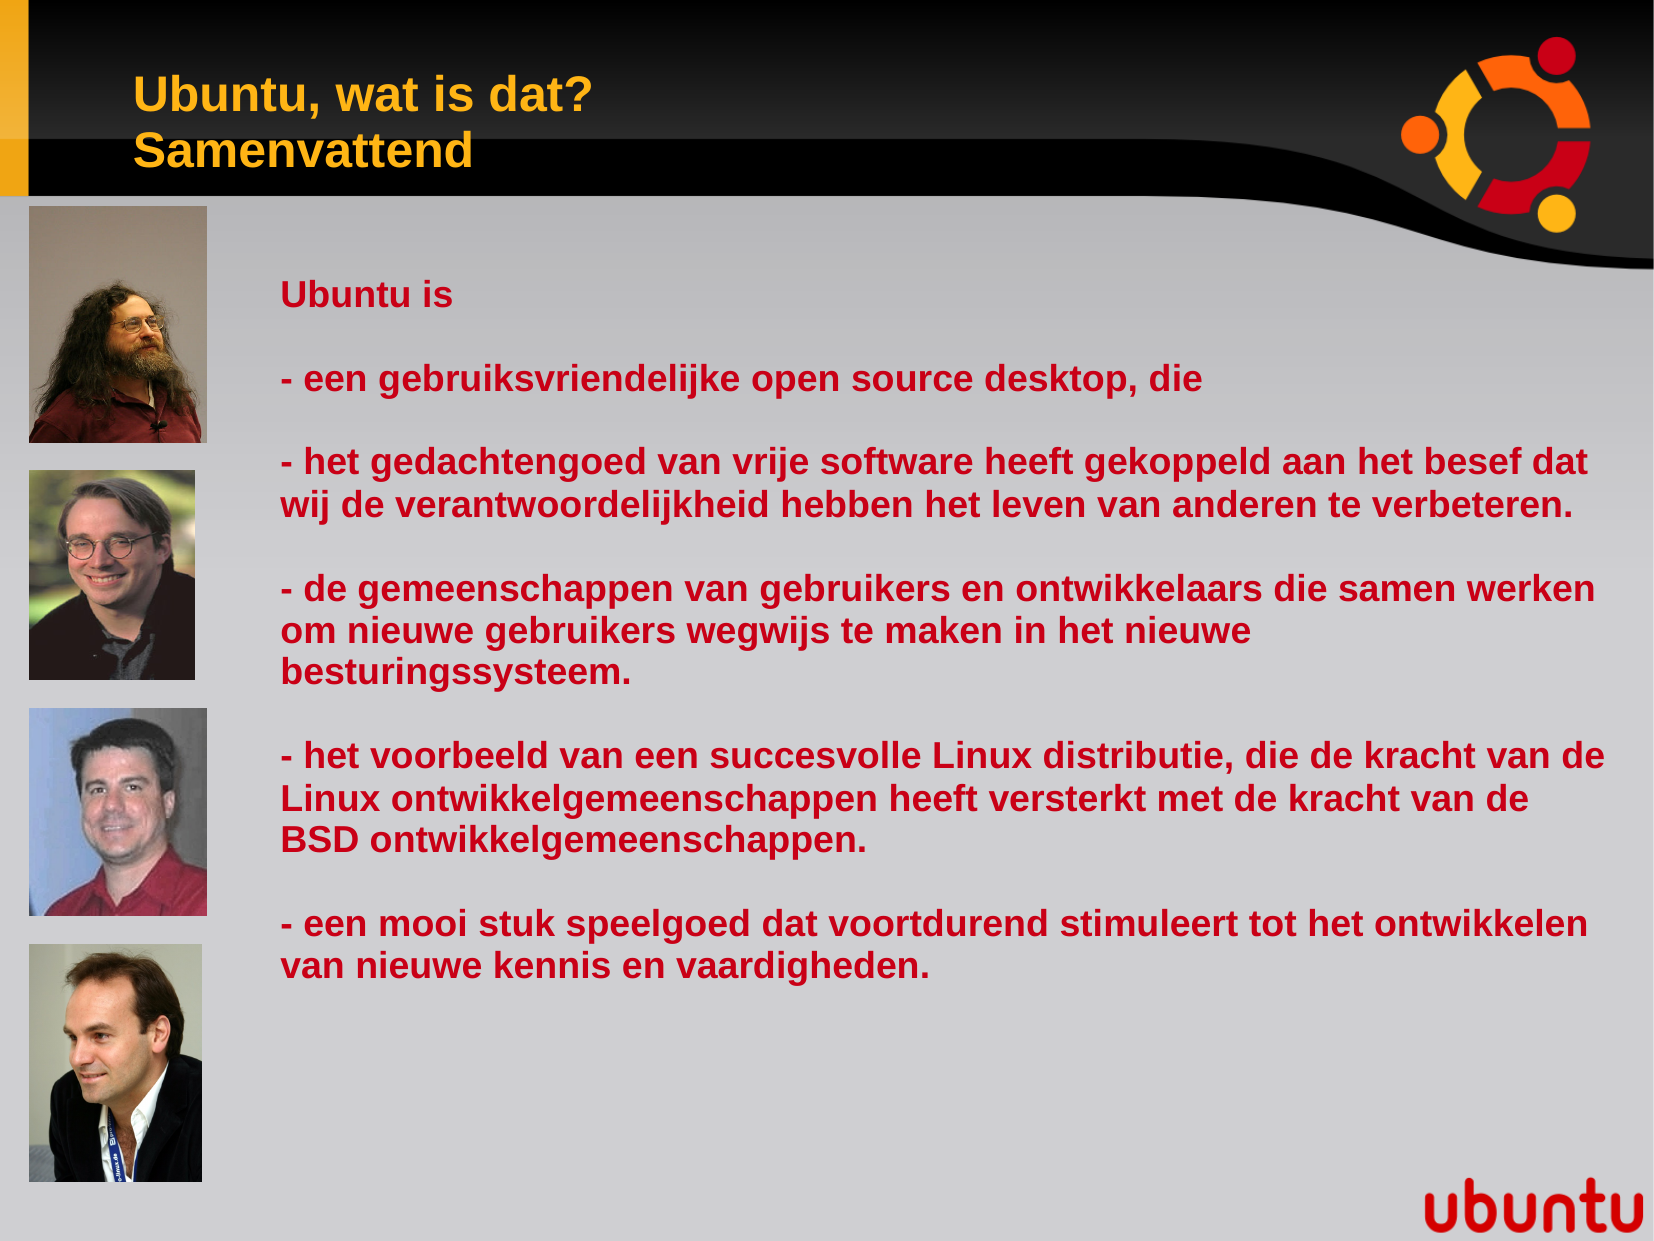

Ubuntu, wat is dat?
Samenvattend
Ubuntu is
- een gebruiksvriendelijke open source desktop, die
- het gedachtengoed van vrije software heeft gekoppeld aan het besef dat wij de verantwoordelijkheid hebben het leven van anderen te verbeteren.
- de gemeenschappen van gebruikers en ontwikkelaars die samen werken om nieuwe gebruikers wegwijs te maken in het nieuwe besturingssysteem.
- het voorbeeld van een succesvolle Linux distributie, die de kracht van de Linux ontwikkelgemeenschappen heeft versterkt met de kracht van de BSD ontwikkelgemeenschappen.
- een mooi stuk speelgoed dat voortdurend stimuleert tot het ontwikkelen van nieuwe kennis en vaardigheden.